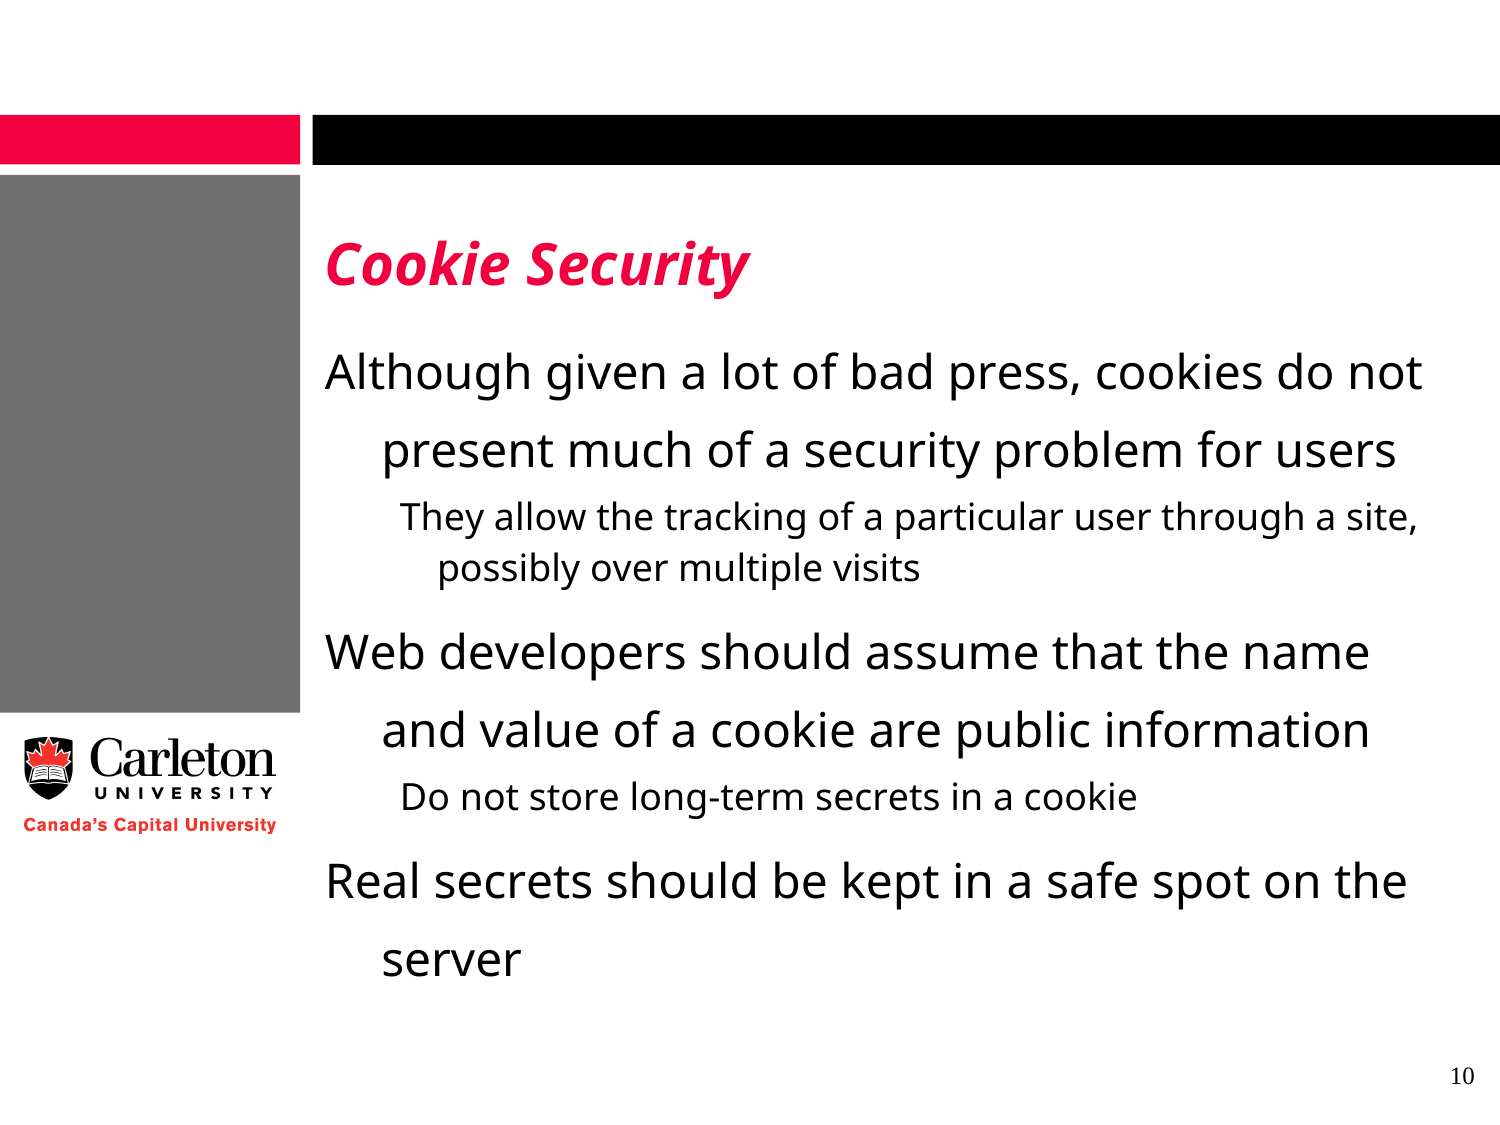

# Cookie Security
Although given a lot of bad press, cookies do not present much of a security problem for users
They allow the tracking of a particular user through a site, possibly over multiple visits
Web developers should assume that the name and value of a cookie are public information
Do not store long-term secrets in a cookie
Real secrets should be kept in a safe spot on the server
10